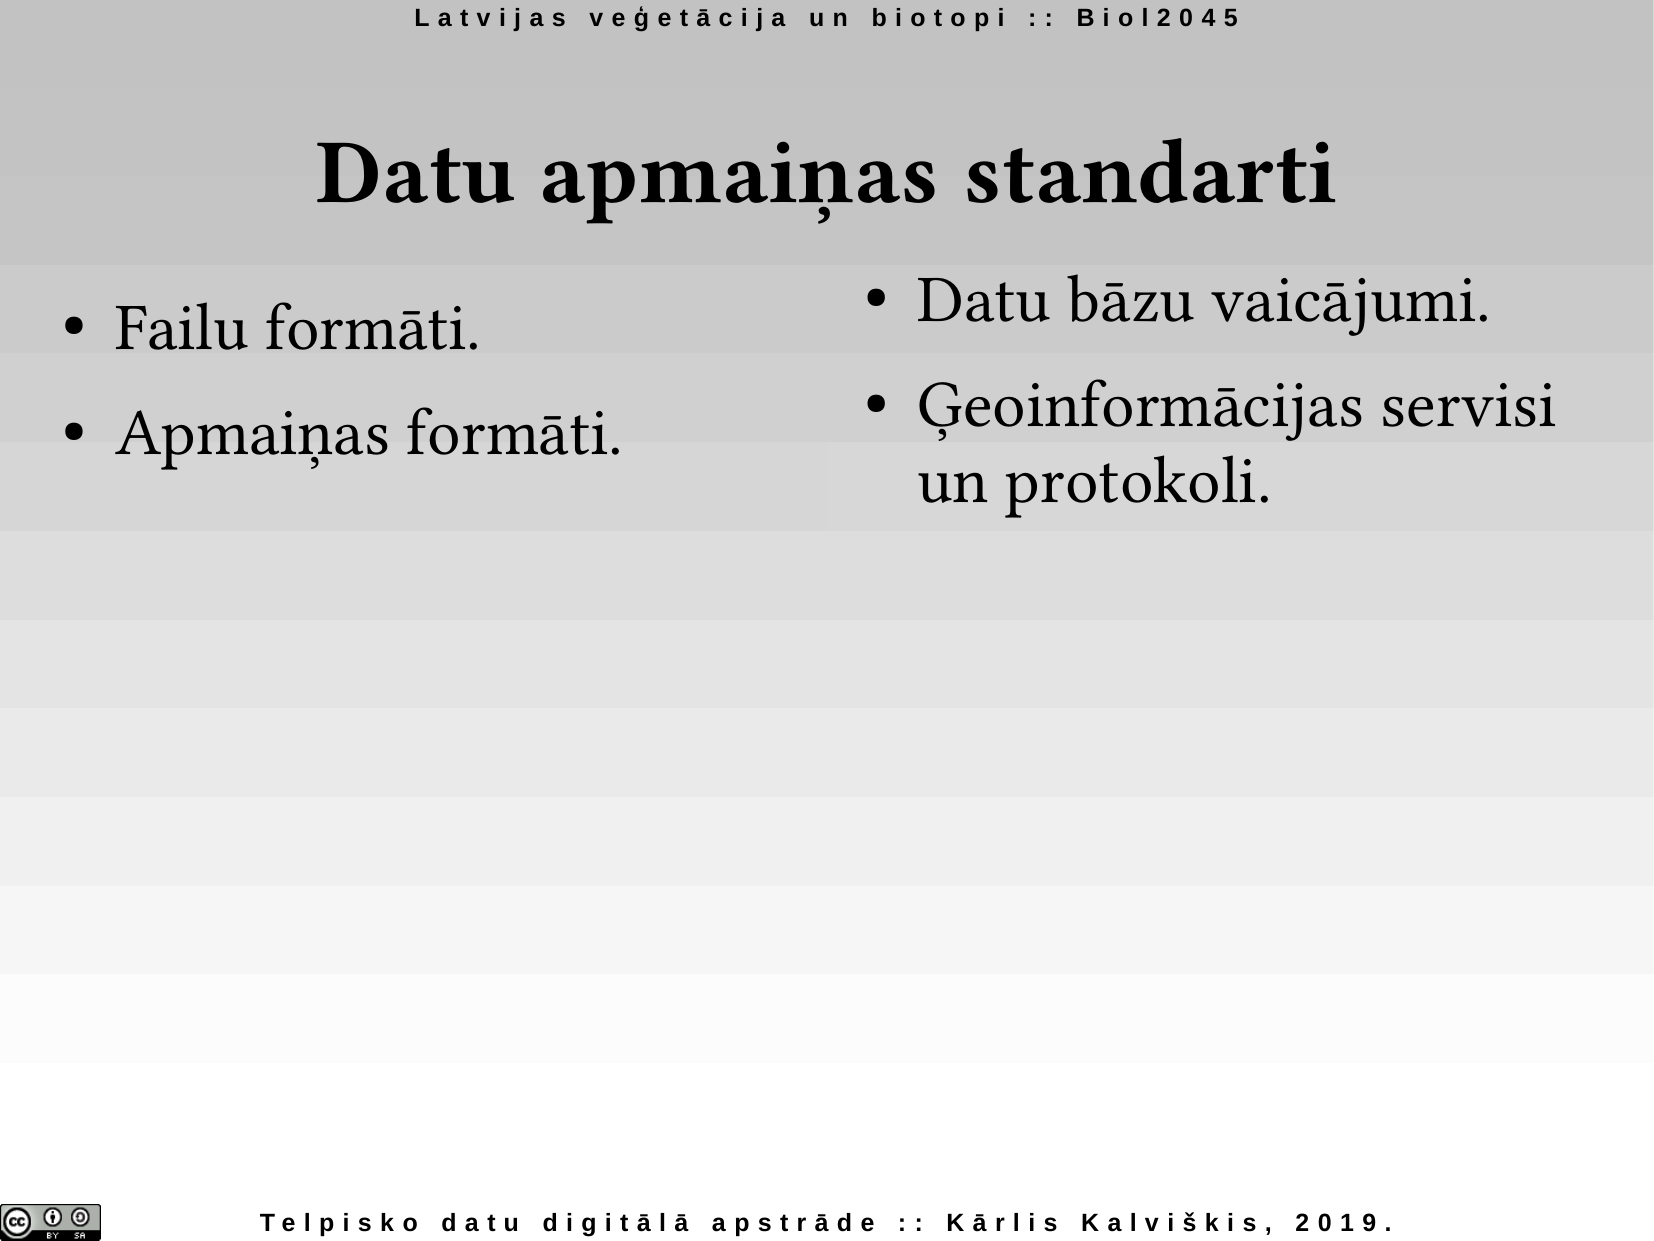

# Datu apmaiņas standarti
Datu bāzu vaicājumi.
Ģeoinformācijas servisi un protokoli.
Failu formāti.
Apmaiņas formāti.